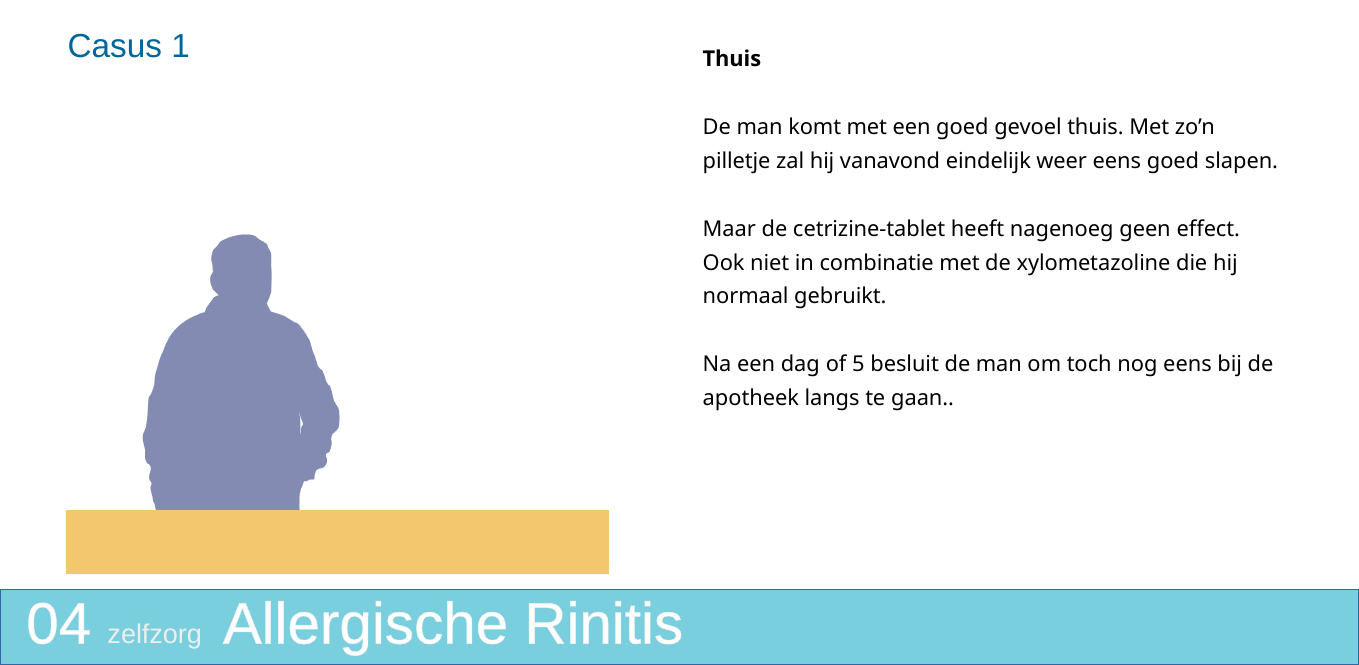

# Casus 1
Thuis
De man komt met een goed gevoel thuis. Met zo’n pilletje zal hij vanavond eindelijk weer eens goed slapen.
Maar de cetrizine-tablet heeft nagenoeg geen effect. Ook niet in combinatie met de xylometazoline die hij normaal gebruikt.
Na een dag of 5 besluit de man om toch nog eens bij de apotheek langs te gaan..
04 zelfzorg Allergische Rinitis